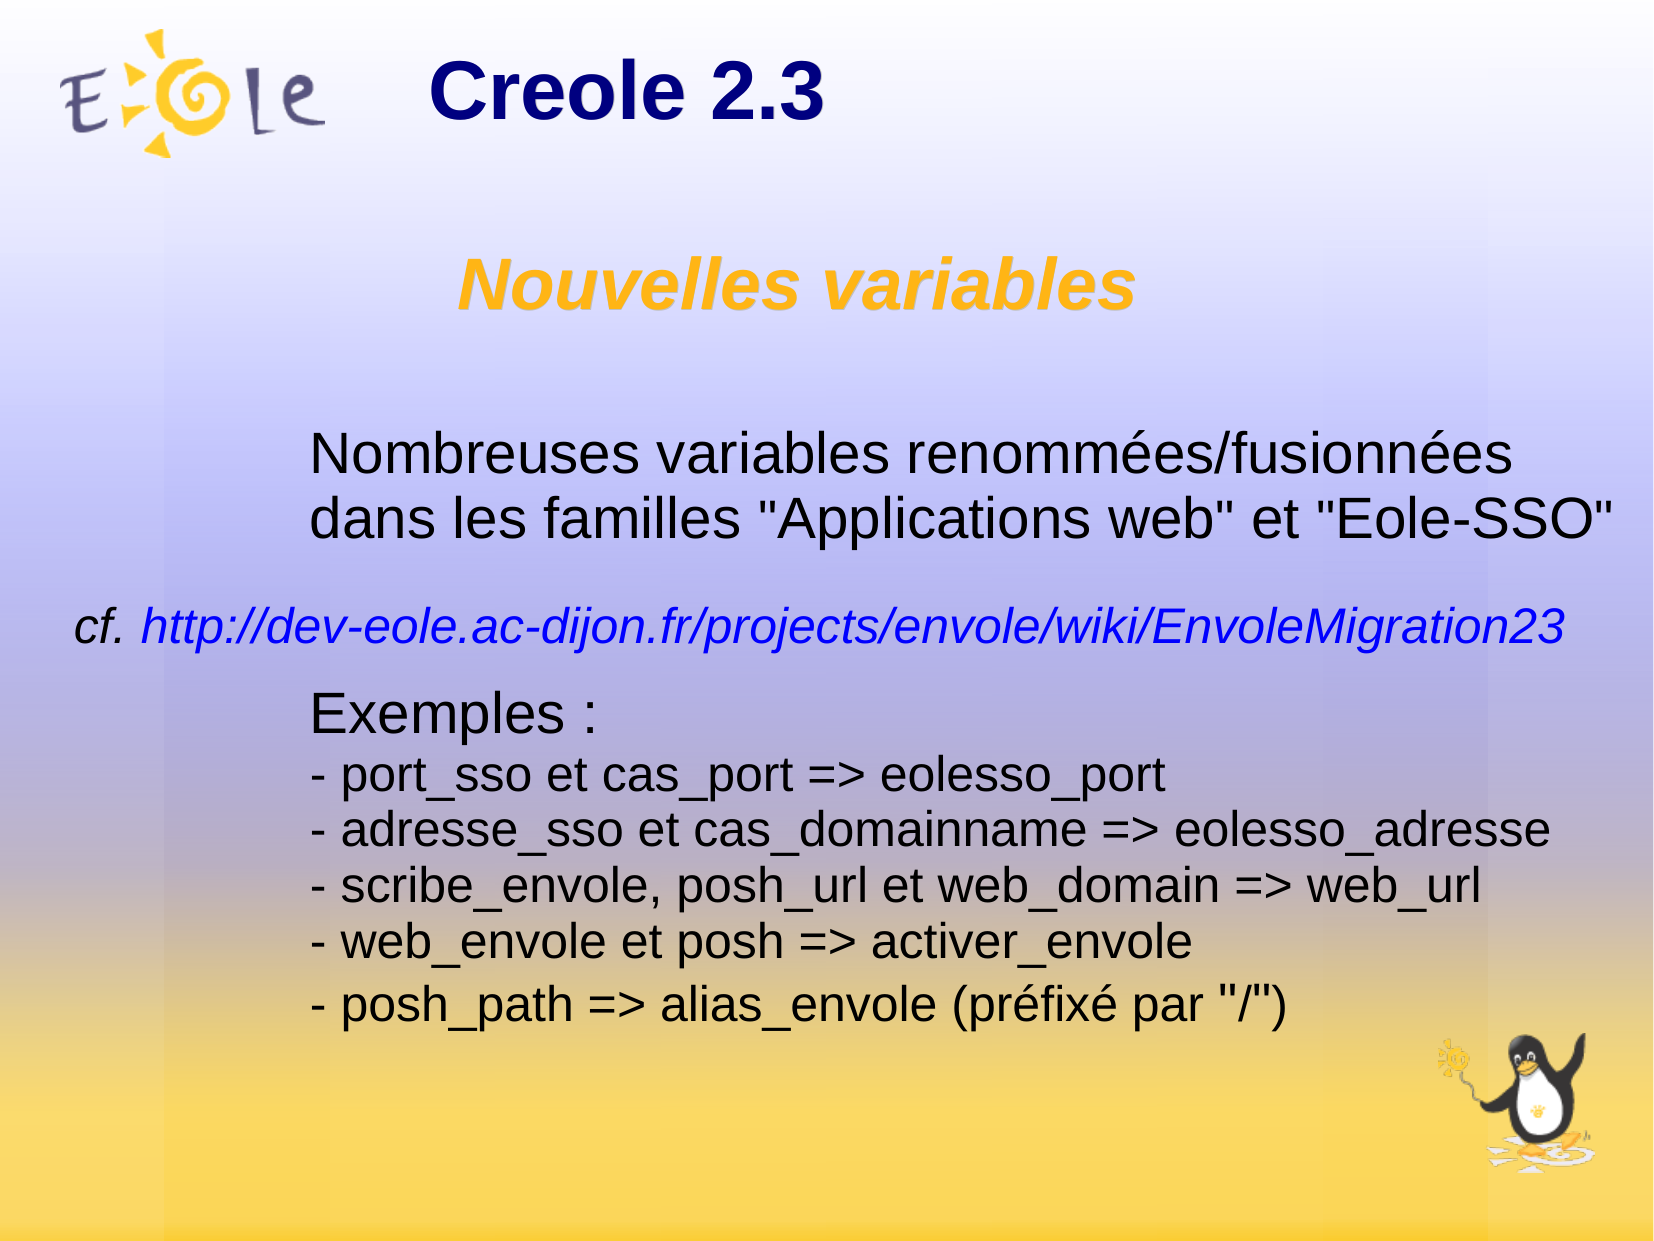

Creole 2.3
Nouvelles variables
Nombreuses variables renommées/fusionnées
dans les familles "Applications web" et "Eole-SSO"
Exemples :
- port_sso et cas_port => eolesso_port
- adresse_sso et cas_domainname => eolesso_adresse
- scribe_envole, posh_url et web_domain => web_url
- web_envole et posh => activer_envole
- posh_path => alias_envole (préfixé par "/")
cf. http://dev-eole.ac-dijon.fr/projects/envole/wiki/EnvoleMigration23